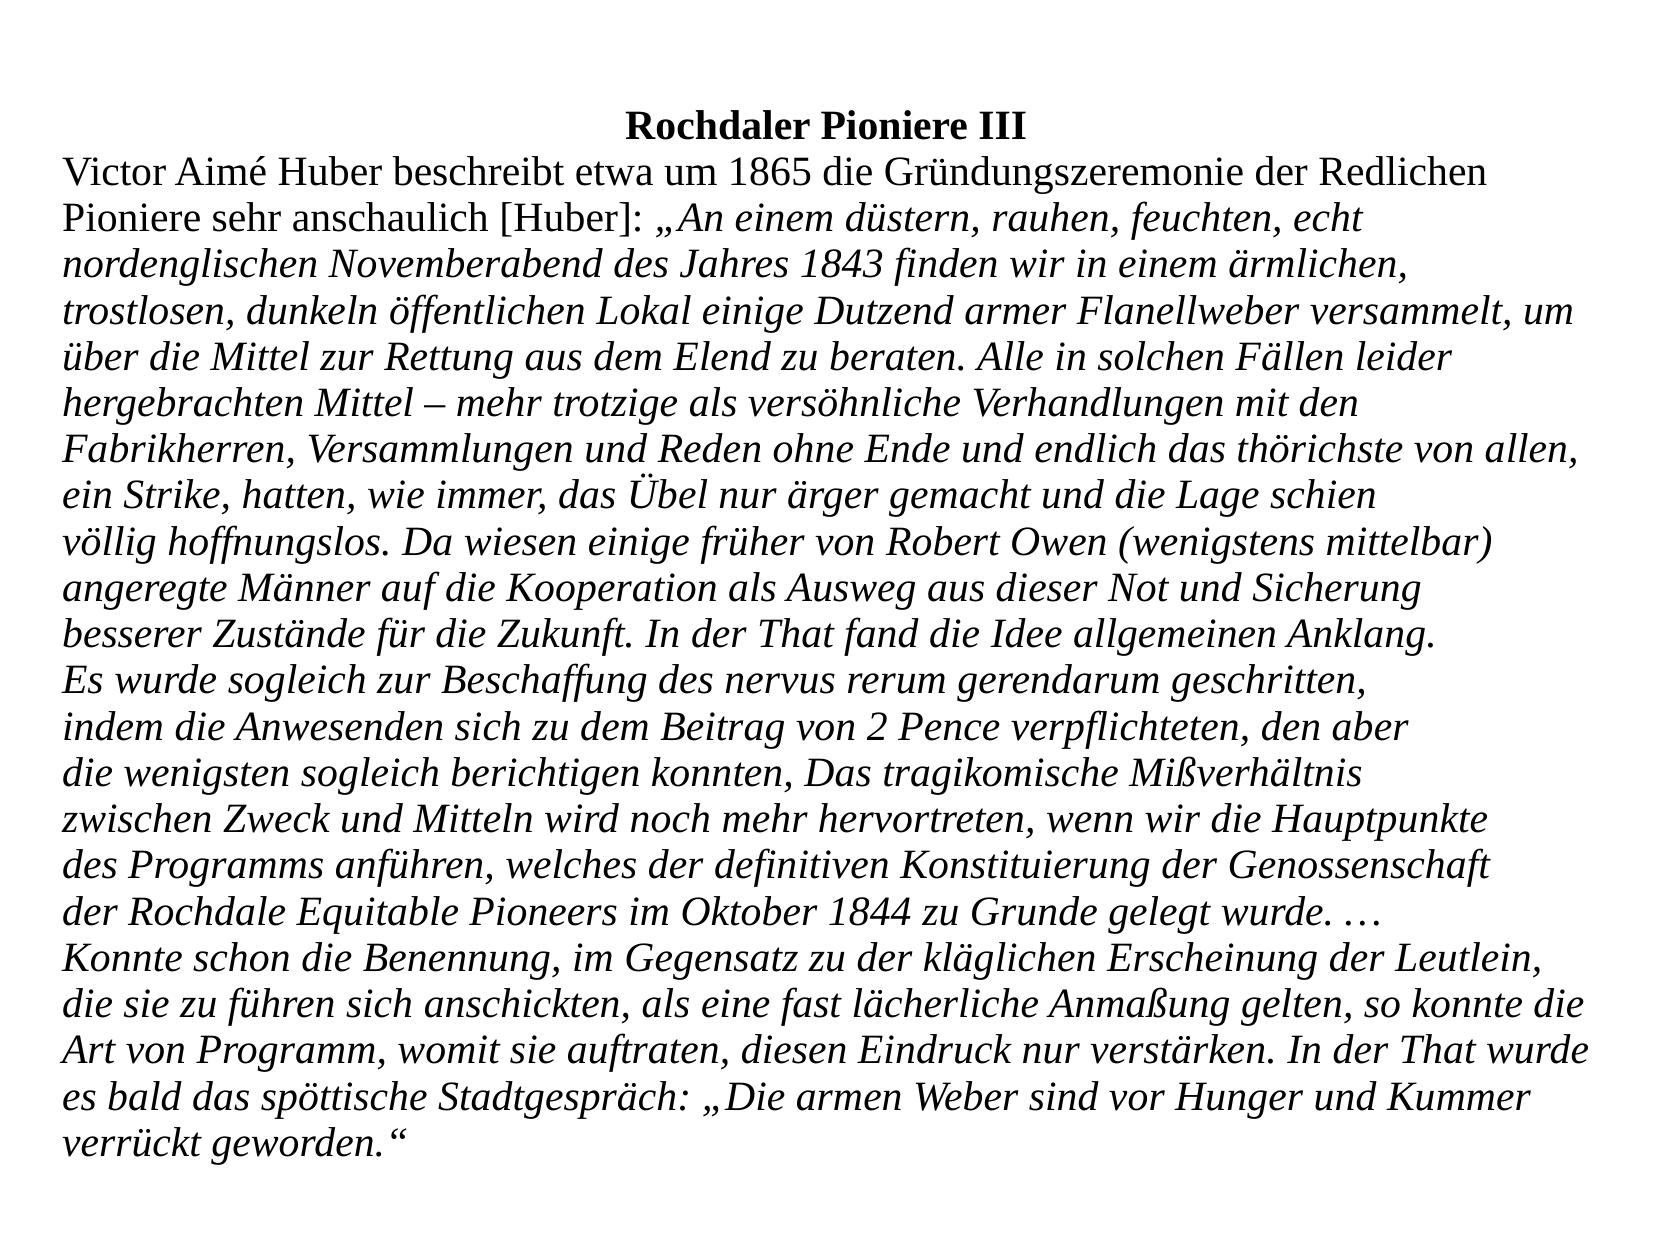

Rochdaler Pioniere III
Victor Aimé Huber beschreibt etwa um 1865 die Gründungszeremonie der Redlichen Pioniere sehr anschaulich [Huber]: „An einem düstern, rauhen, feuchten, echt nordenglischen Novemberabend des Jahres 1843 finden wir in einem ärmlichen, trostlosen, dunkeln öffentlichen Lokal einige Dutzend armer Flanellweber versammelt, um über die Mittel zur Rettung aus dem Elend zu beraten. Alle in solchen Fällen leider hergebrachten Mittel – mehr trotzige als versöhnliche Verhandlungen mit den Fabrikherren, Versammlungen und Reden ohne Ende und endlich das thörichste von allen,
ein Strike, hatten, wie immer, das Übel nur ärger gemacht und die Lage schien
völlig hoffnungslos. Da wiesen einige früher von Robert Owen (wenigstens mittelbar)
angeregte Männer auf die Kooperation als Ausweg aus dieser Not und Sicherung
besserer Zustände für die Zukunft. In der That fand die Idee allgemeinen Anklang.
Es wurde sogleich zur Beschaffung des nervus rerum gerendarum geschritten,
indem die Anwesenden sich zu dem Beitrag von 2 Pence verpflichteten, den aber
die wenigsten sogleich berichtigen konnten, Das tragikomische Mißverhältnis
zwischen Zweck und Mitteln wird noch mehr hervortreten, wenn wir die Hauptpunkte
des Programms anführen, welches der definitiven Konstituierung der Genossenschaft
der Rochdale Equitable Pioneers im Oktober 1844 zu Grunde gelegt wurde. …
Konnte schon die Benennung, im Gegensatz zu der kläglichen Erscheinung der Leutlein, die sie zu führen sich anschickten, als eine fast lächerliche Anmaßung gelten, so konnte die Art von Programm, womit sie auftraten, diesen Eindruck nur verstärken. In der That wurde es bald das spöttische Stadtgespräch: „Die armen Weber sind vor Hunger und Kummer verrückt geworden.“